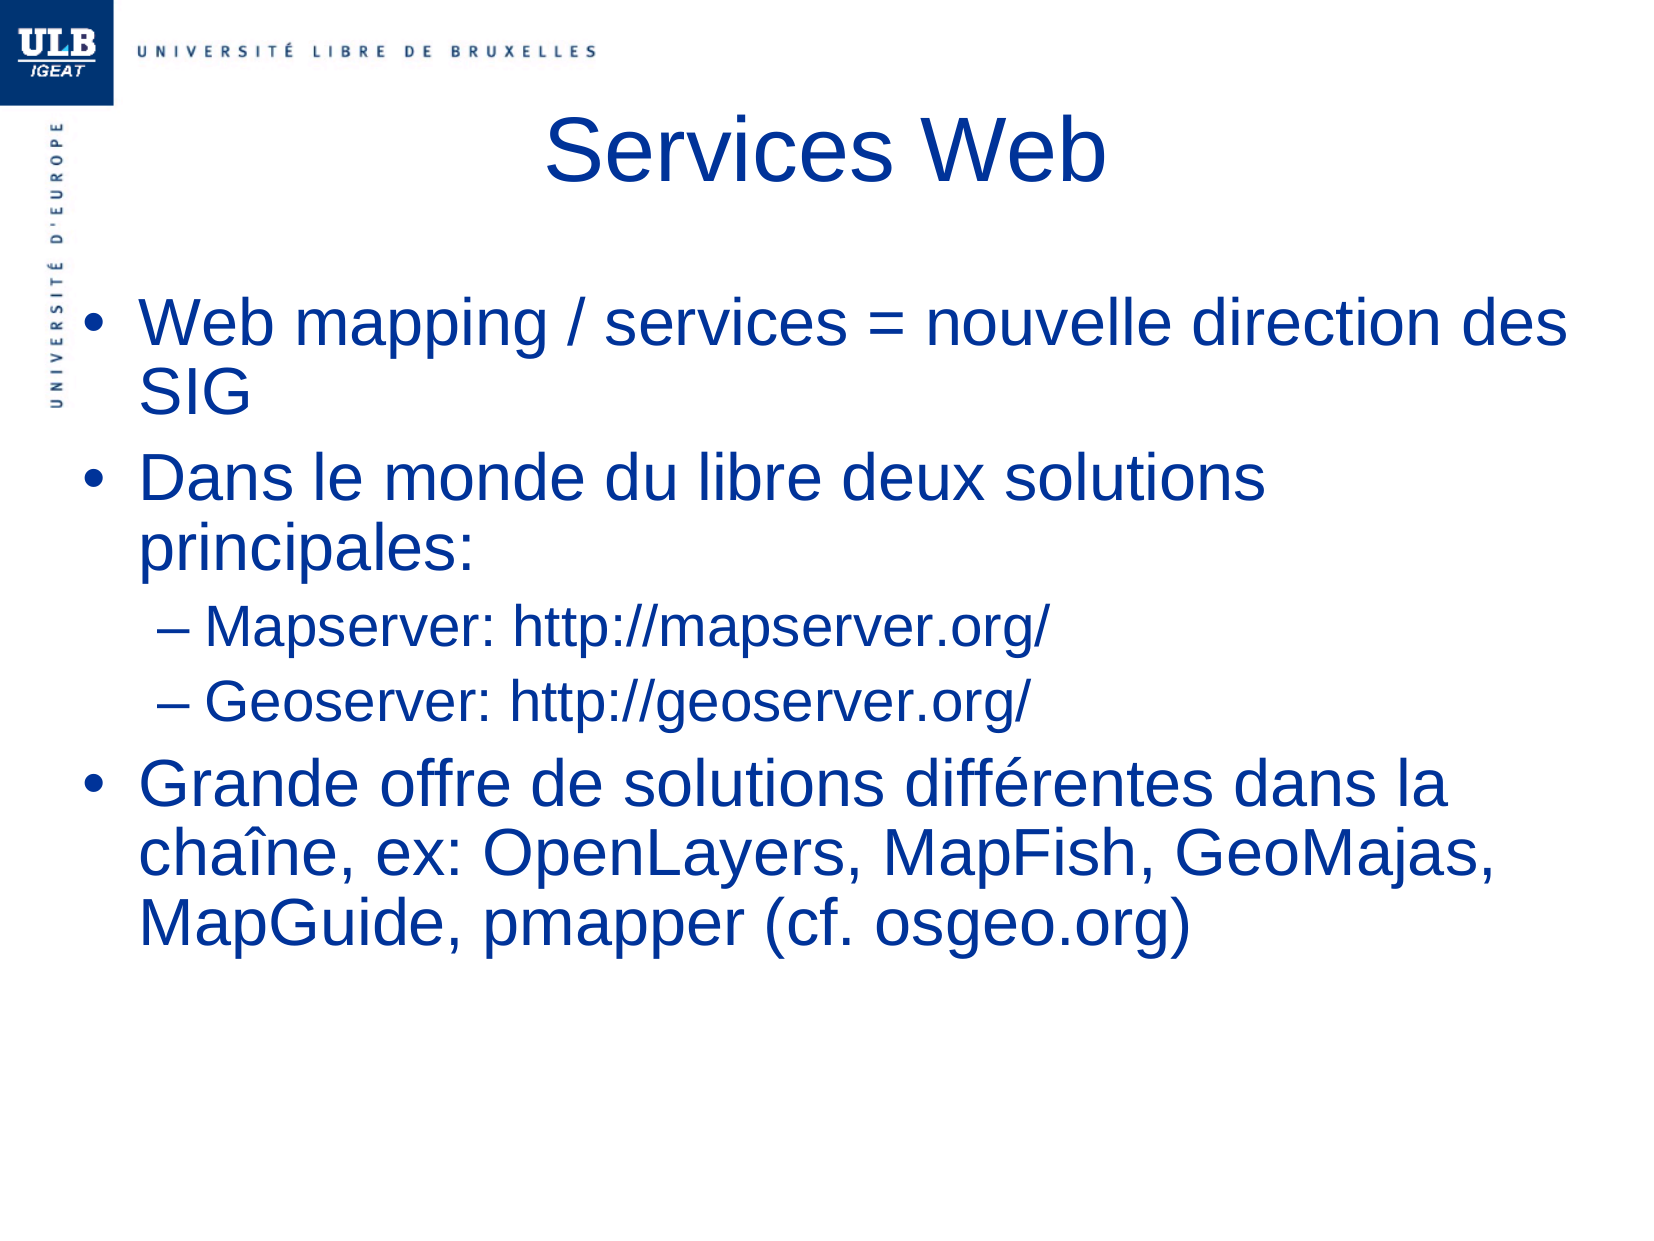

# Services Web
Web mapping / services = nouvelle direction des SIG
Dans le monde du libre deux solutions principales:
Mapserver: http://mapserver.org/
Geoserver: http://geoserver.org/
Grande offre de solutions différentes dans la chaîne, ex: OpenLayers, MapFish, GeoMajas, MapGuide, pmapper (cf. osgeo.org)